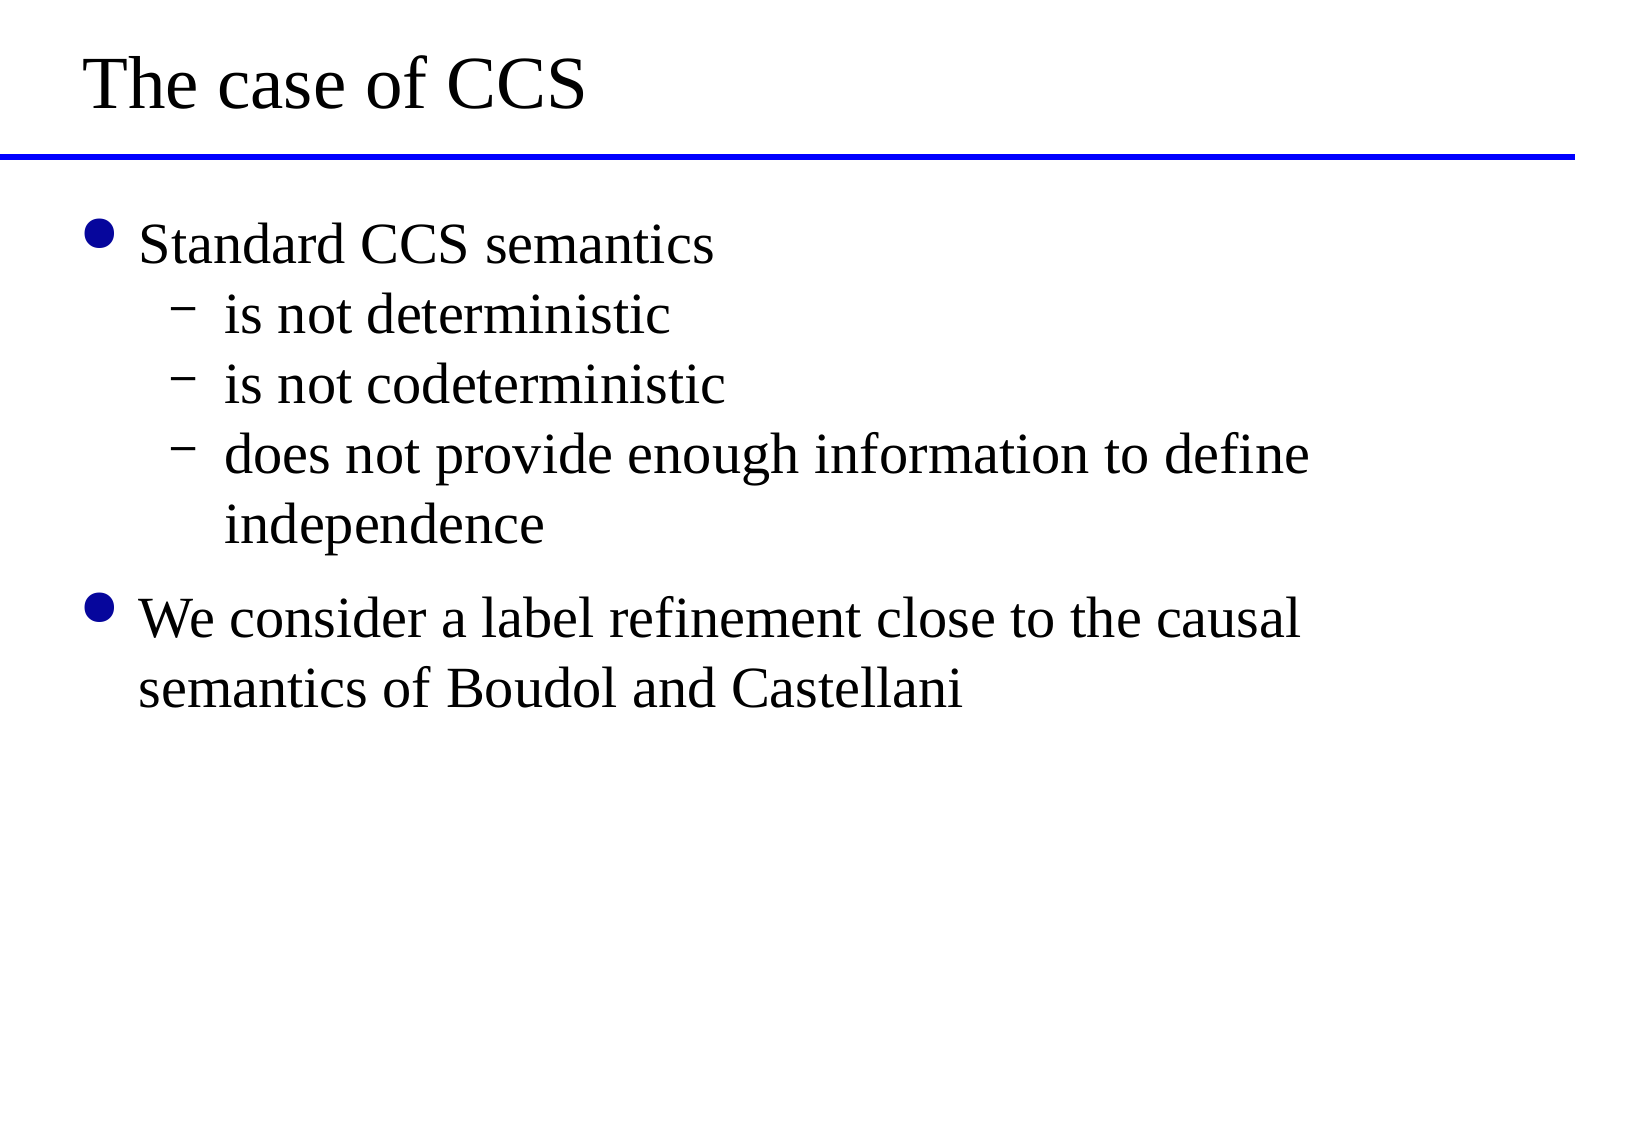

# The case of CCS
Standard CCS semantics
is not deterministic
is not codeterministic
does not provide enough information to define independence
We consider a label refinement close to the causal semantics of Boudol and Castellani